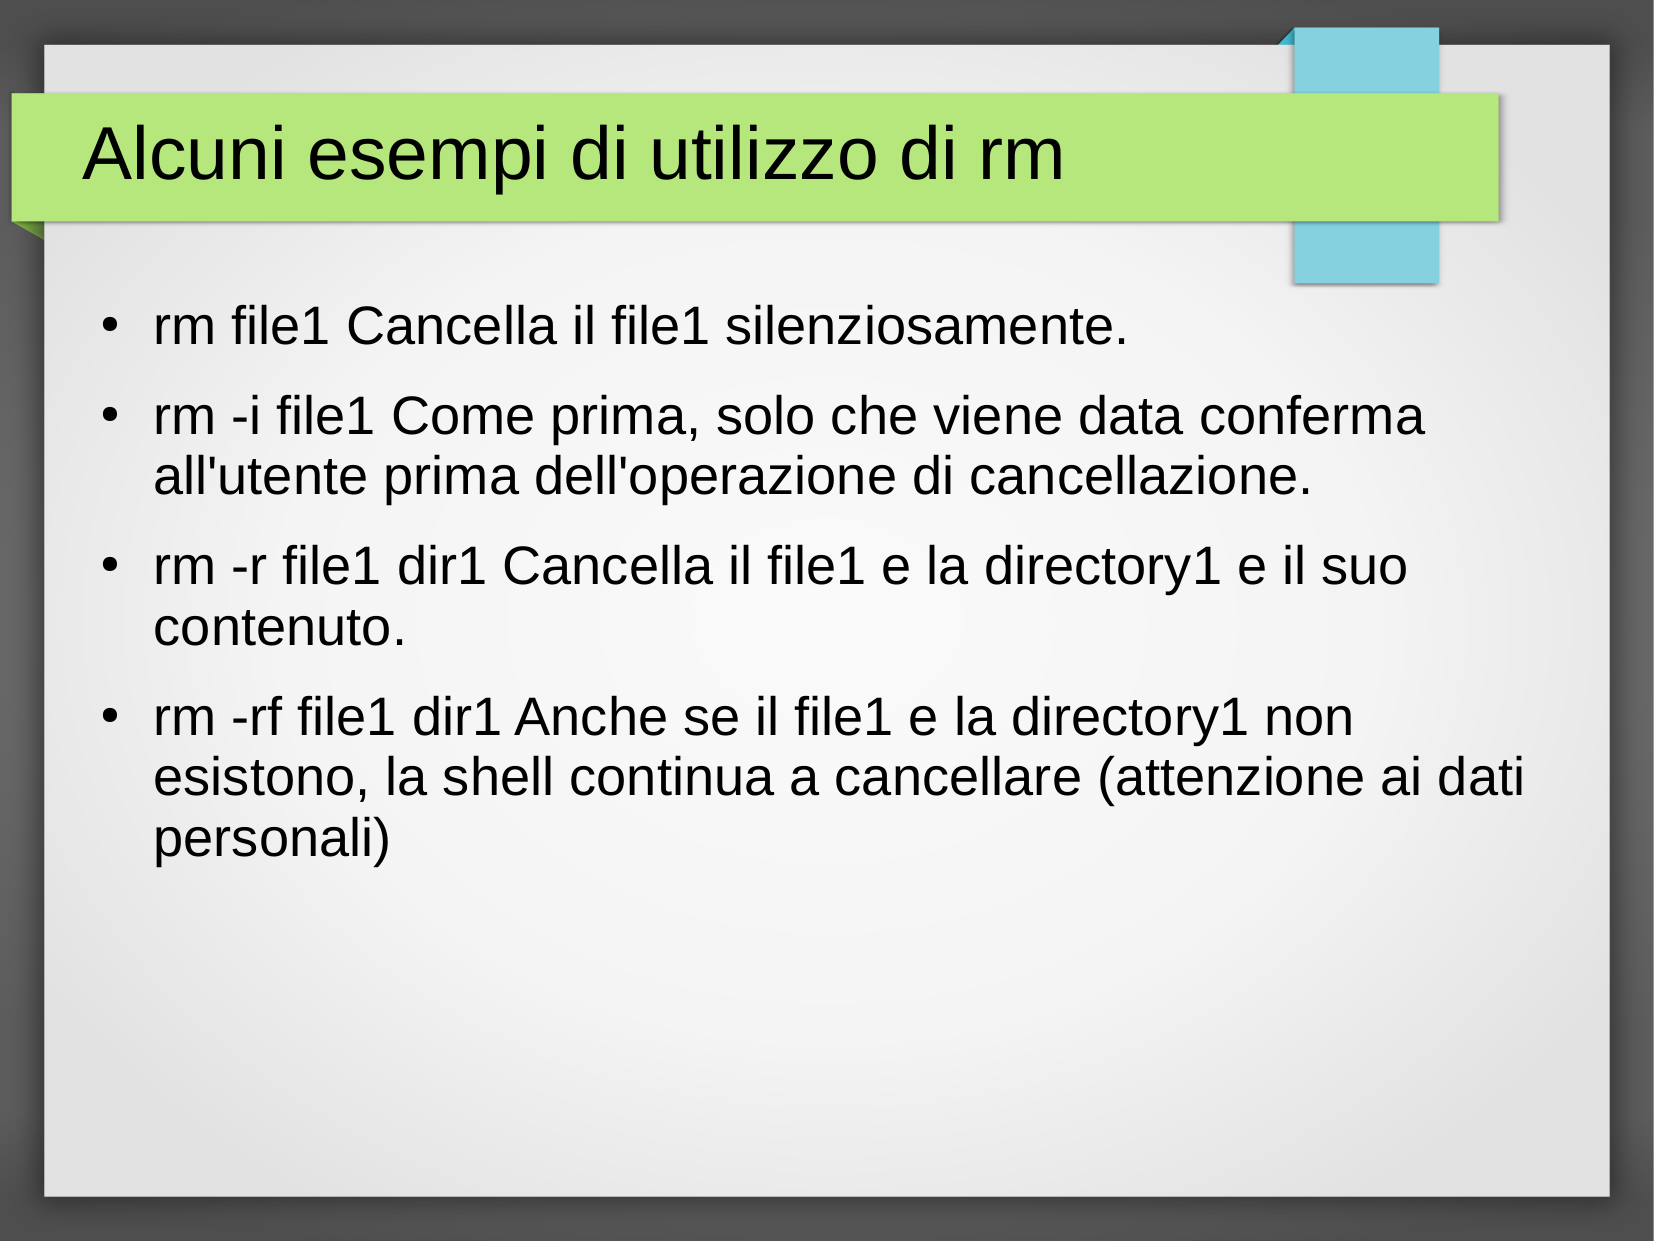

# Alcuni esempi di utilizzo di rm
rm file1 Cancella il file1 silenziosamente.
rm -i file1 Come prima, solo che viene data conferma all'utente prima dell'operazione di cancellazione.
rm -r file1 dir1 Cancella il file1 e la directory1 e il suo contenuto.
rm -rf file1 dir1 Anche se il file1 e la directory1 non esistono, la shell continua a cancellare (attenzione ai dati personali)